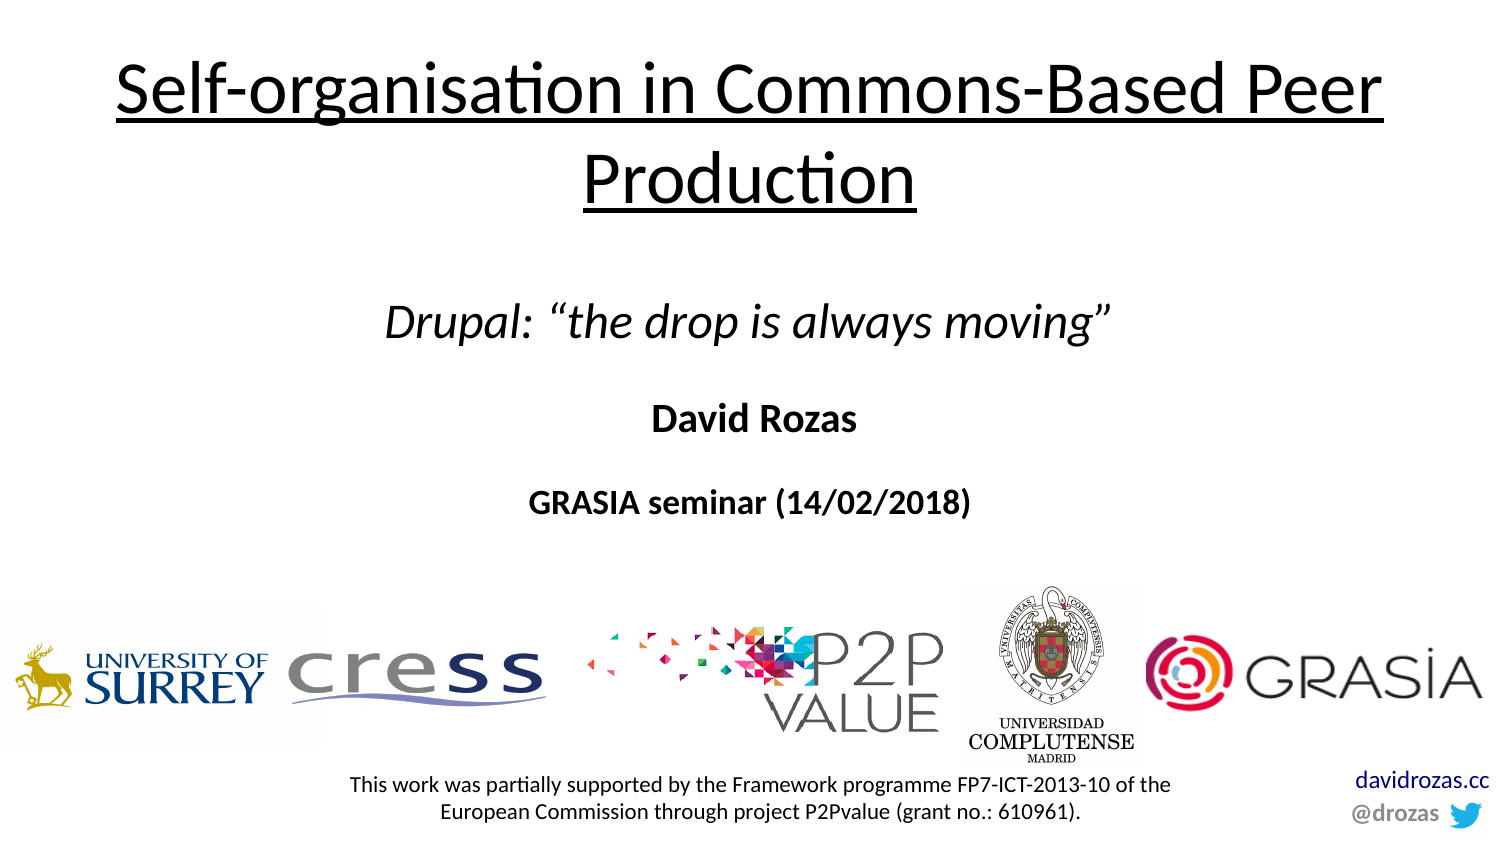

# Self-organisation in Commons-Based Peer Production Drupal: “the drop is always moving”
David Rozas
GRASIA seminar (14/02/2018)
This work was partially supported by the Framework programme FP7-ICT-2013-10 of the European Commission through project P2Pvalue (grant no.: 610961).
davidrozas.cc
@drozas